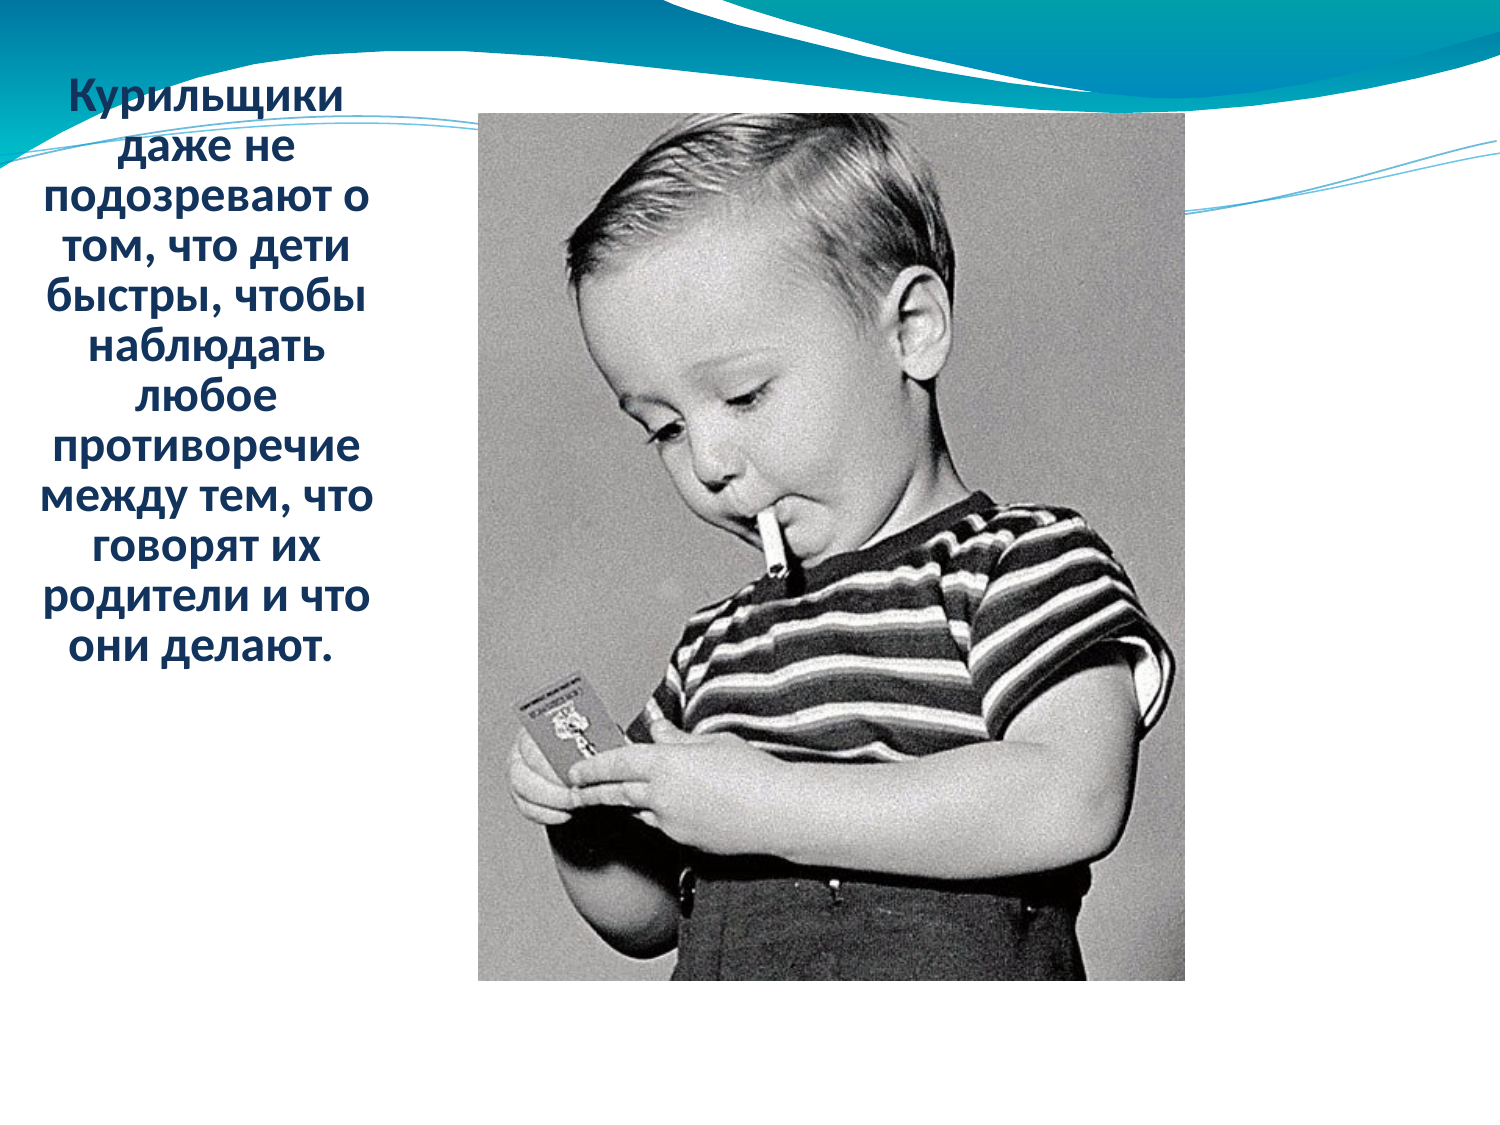

Курильщики даже не подозревают о том, что дети быстры, чтобы наблюдать любое противоречие между тем, что говорят их родители и что они делают.